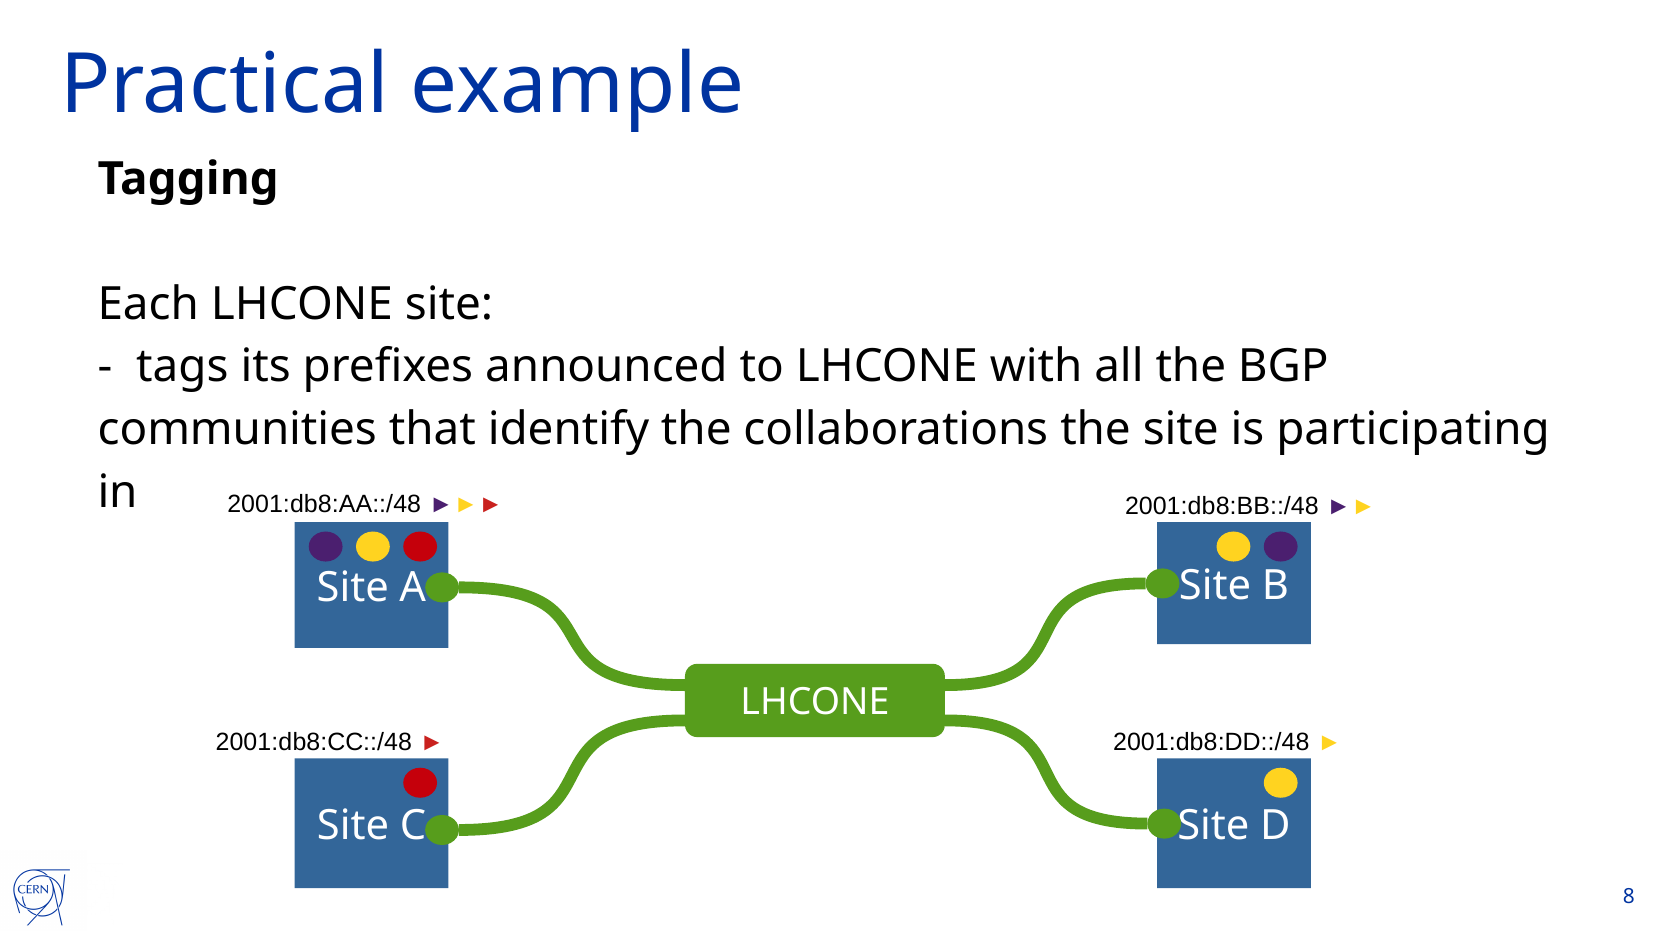

# Practical example
Tagging
Each LHCONE site:
- tags its prefixes announced to LHCONE with all the BGP communities that identify the collaborations the site is participating in
2001:db8:AA::/48 ►►►
2001:db8:BB::/48 ►►
Site A
Site B
LHCONE
2001:db8:CC::/48 ►
2001:db8:DD::/48 ►
Site C
Site D